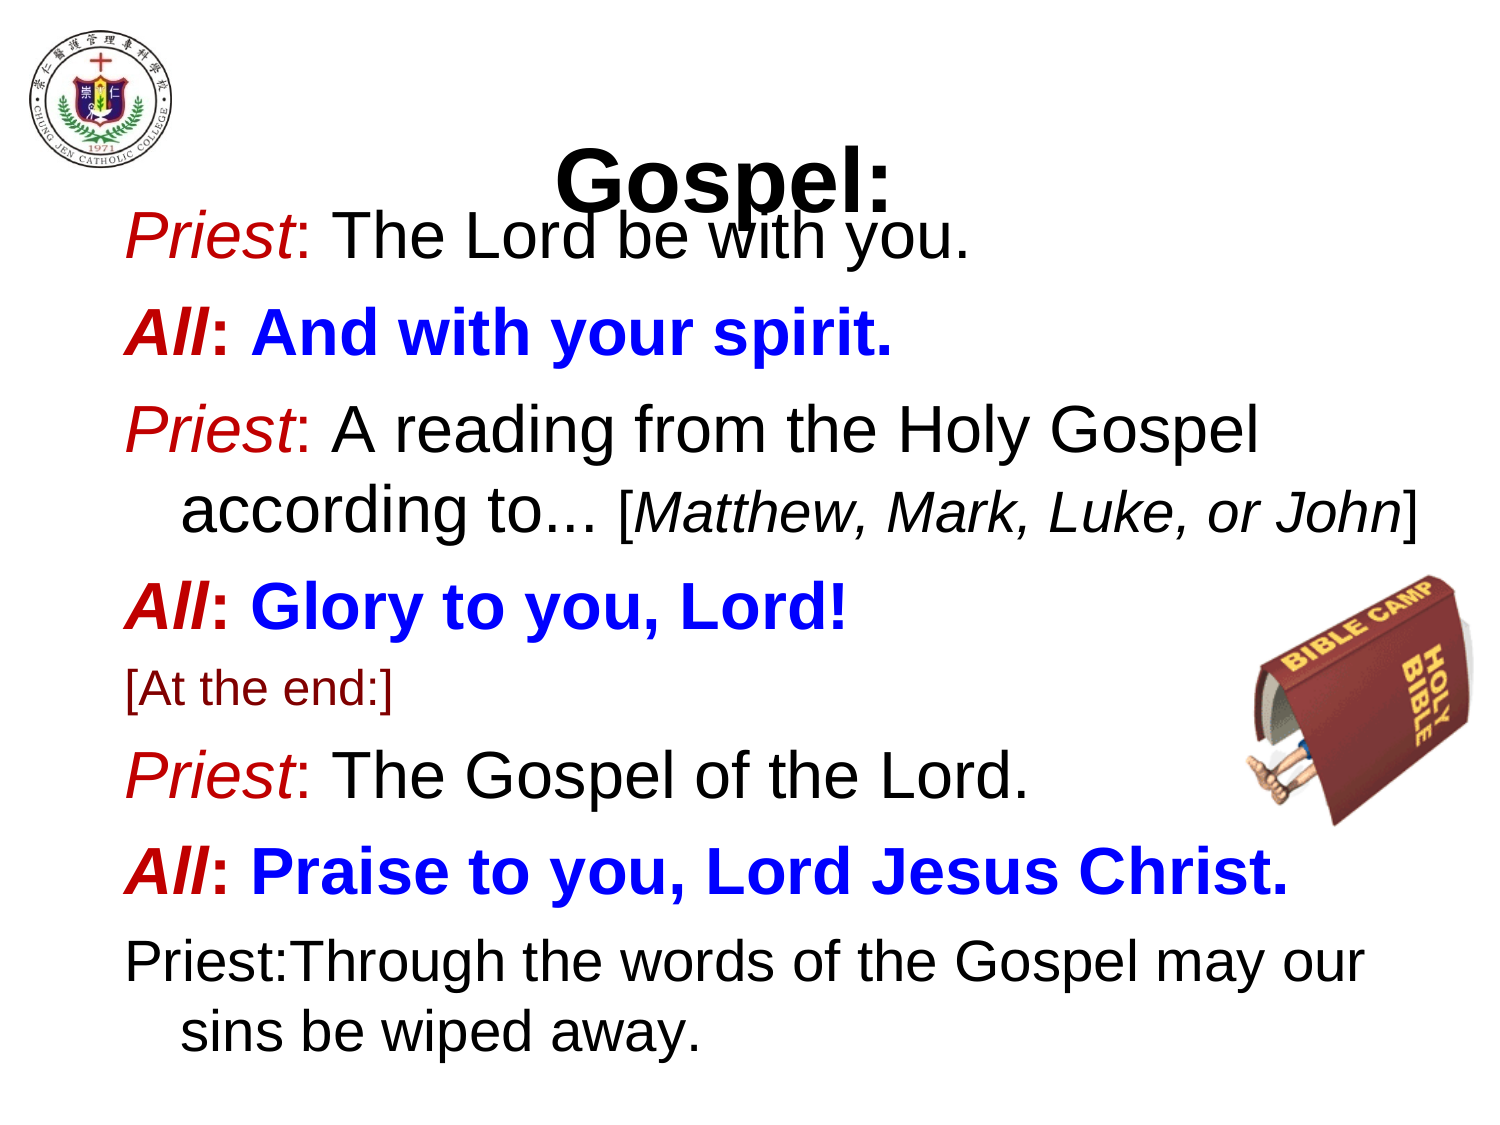

# Gospel:
Priest: The Lord be with you.
All: And with your spirit.
Priest: A reading from the Holy Gospel according to... [Matthew, Mark, Luke, or John]
All: Glory to you, Lord!
[At the end:]
Priest: The Gospel of the Lord.
All: Praise to you, Lord Jesus Christ.
Priest:Through the words of the Gospel may our sins be wiped away.